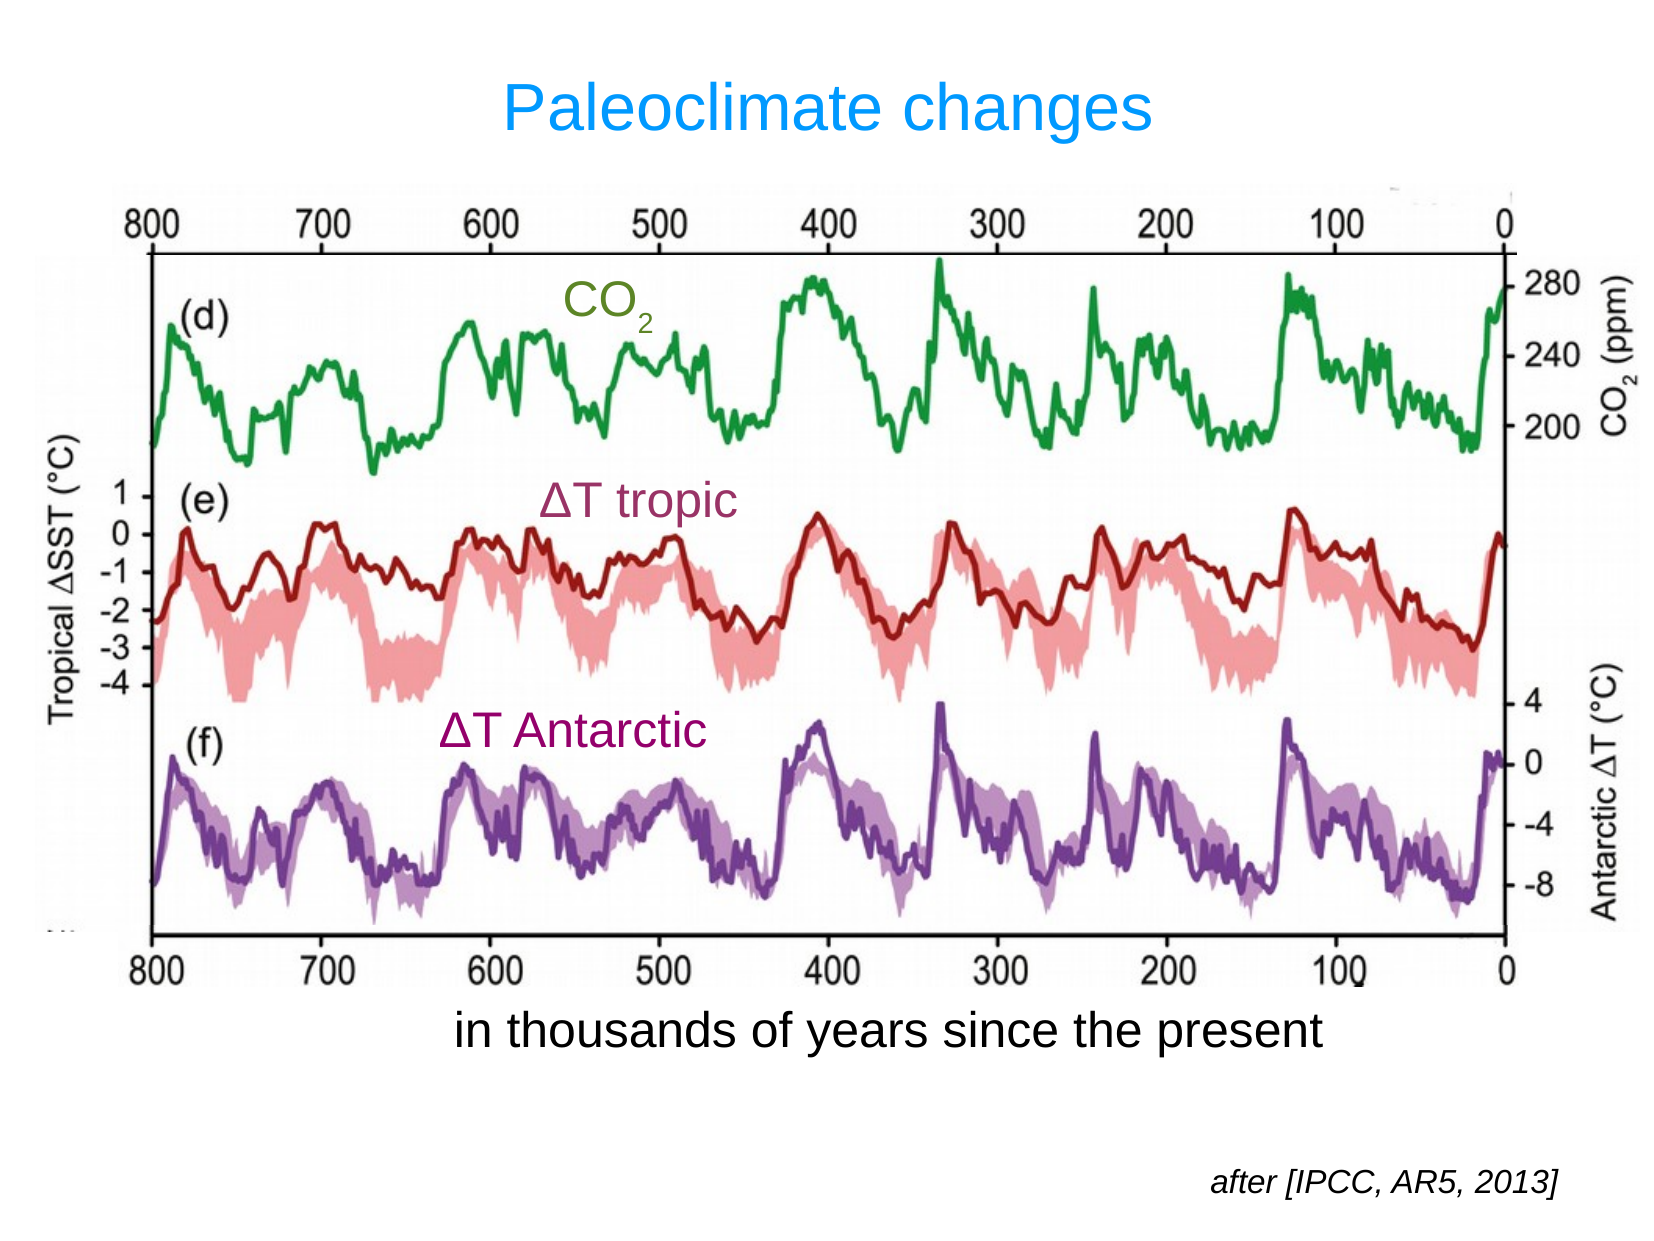

# Paleoclimate changes
CO2
ΔT tropic
ΔT Antarctic
in thousands of years since the present
after [IPCC, AR5, 2013]